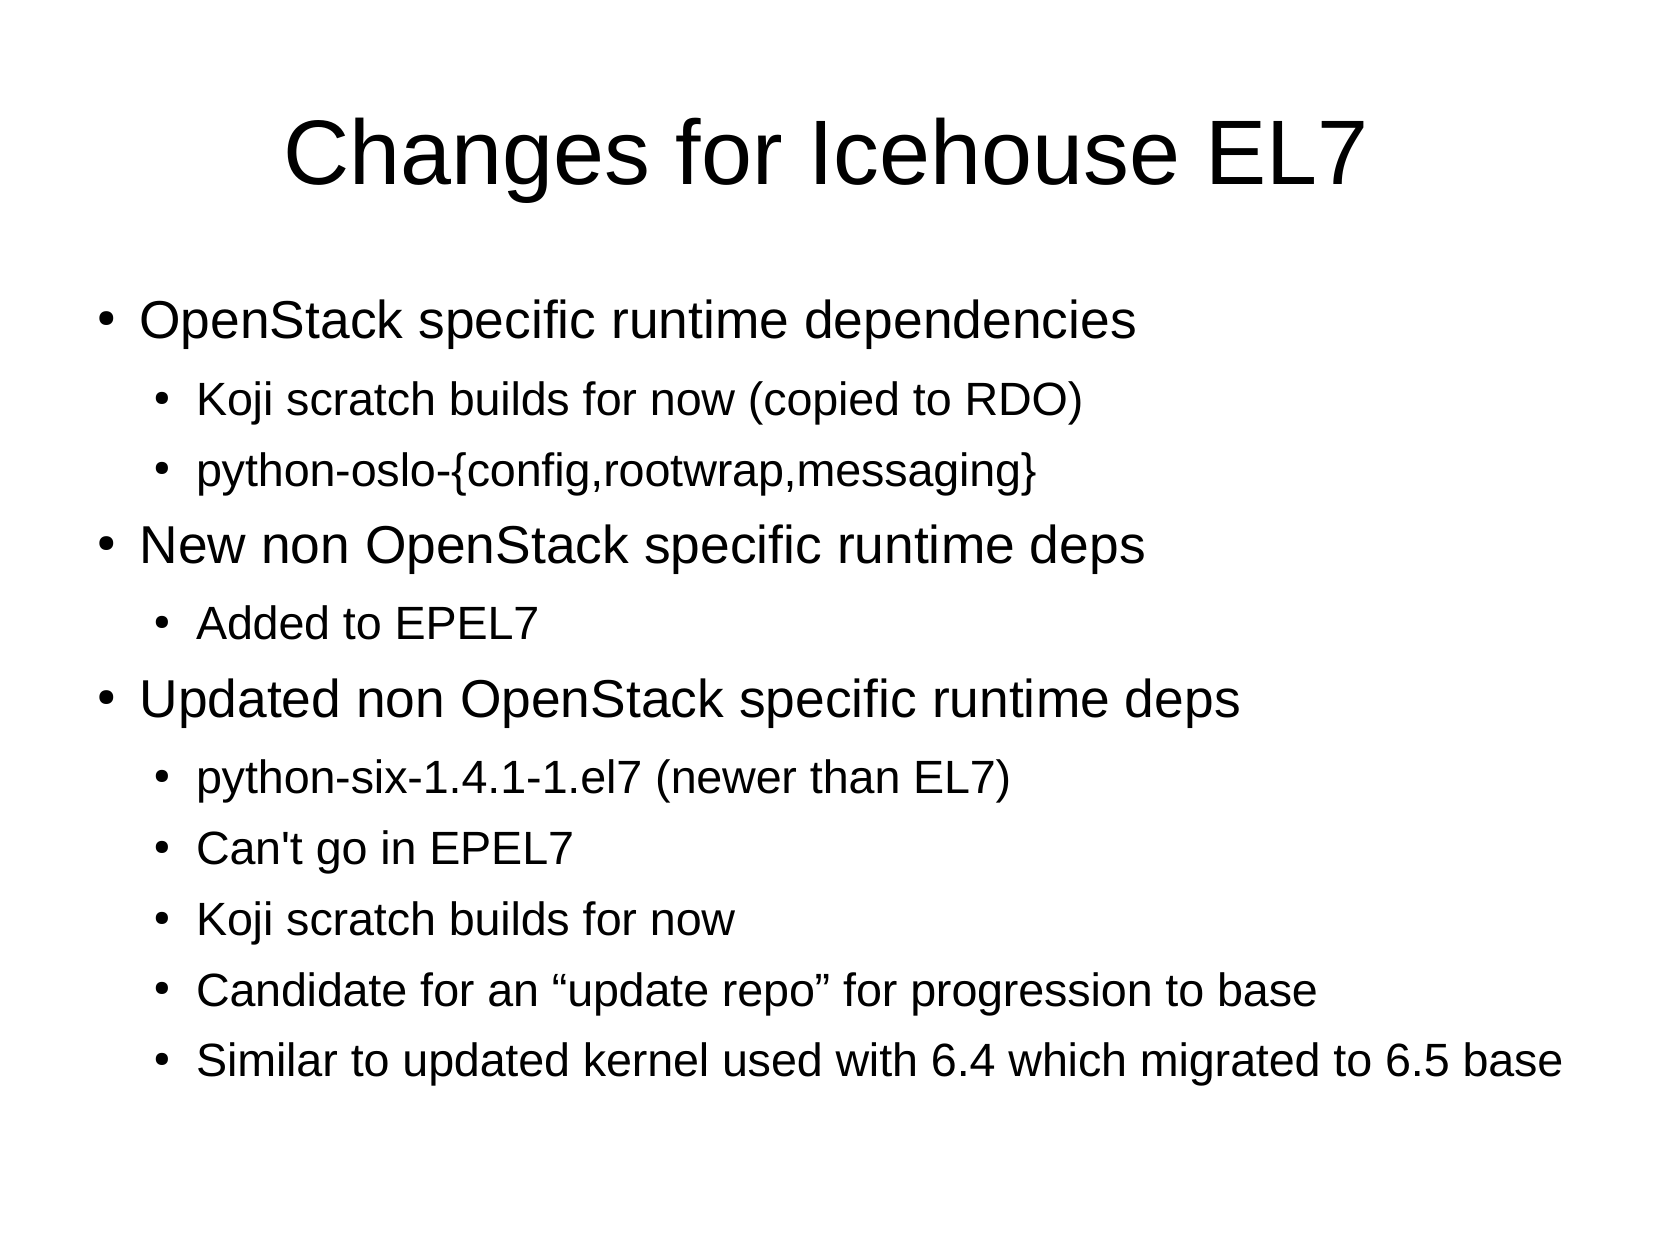

# Changes for Icehouse EL7
OpenStack specific runtime dependencies
Koji scratch builds for now (copied to RDO)
python-oslo-{config,rootwrap,messaging}
New non OpenStack specific runtime deps
Added to EPEL7
Updated non OpenStack specific runtime deps
python-six-1.4.1-1.el7 (newer than EL7)
Can't go in EPEL7
Koji scratch builds for now
Candidate for an “update repo” for progression to base
Similar to updated kernel used with 6.4 which migrated to 6.5 base